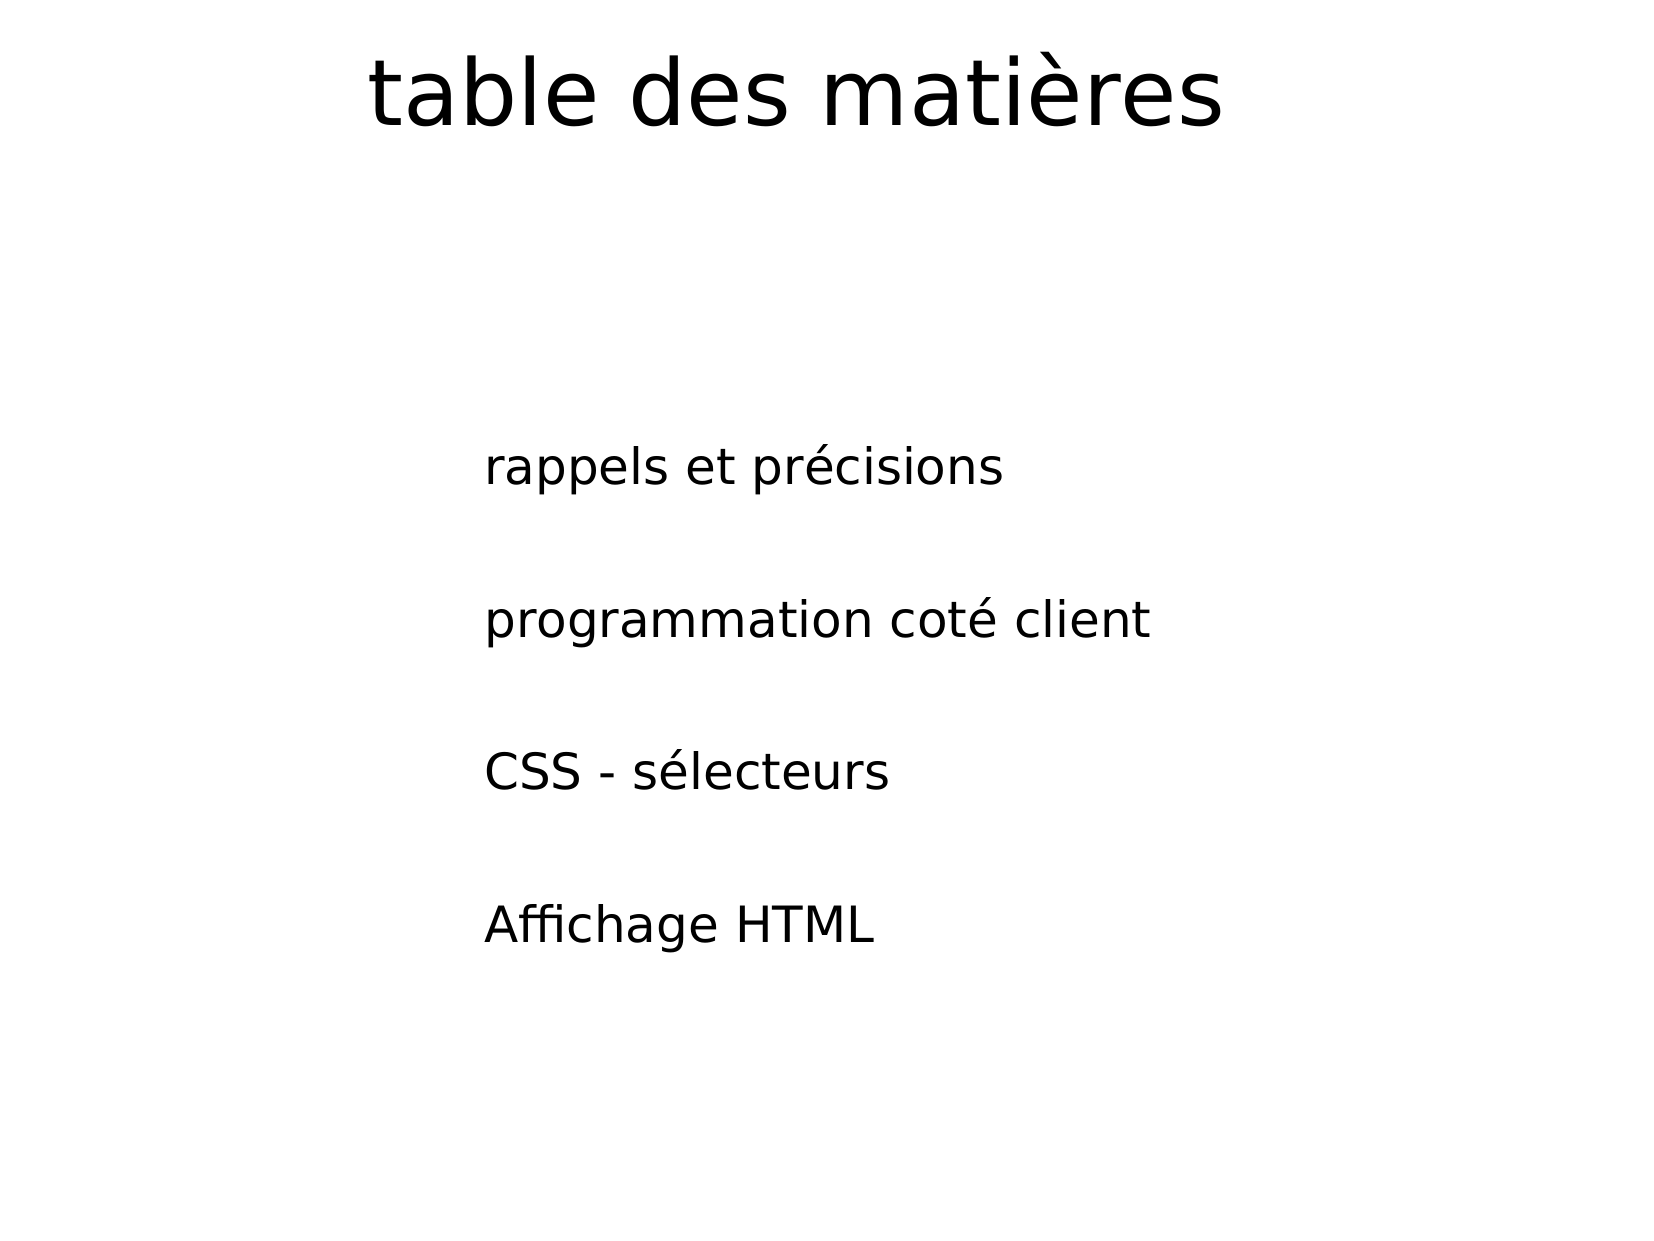

# table des matières
 rappels et précisions
 programmation coté client
 CSS - sélecteurs
 Affichage HTML